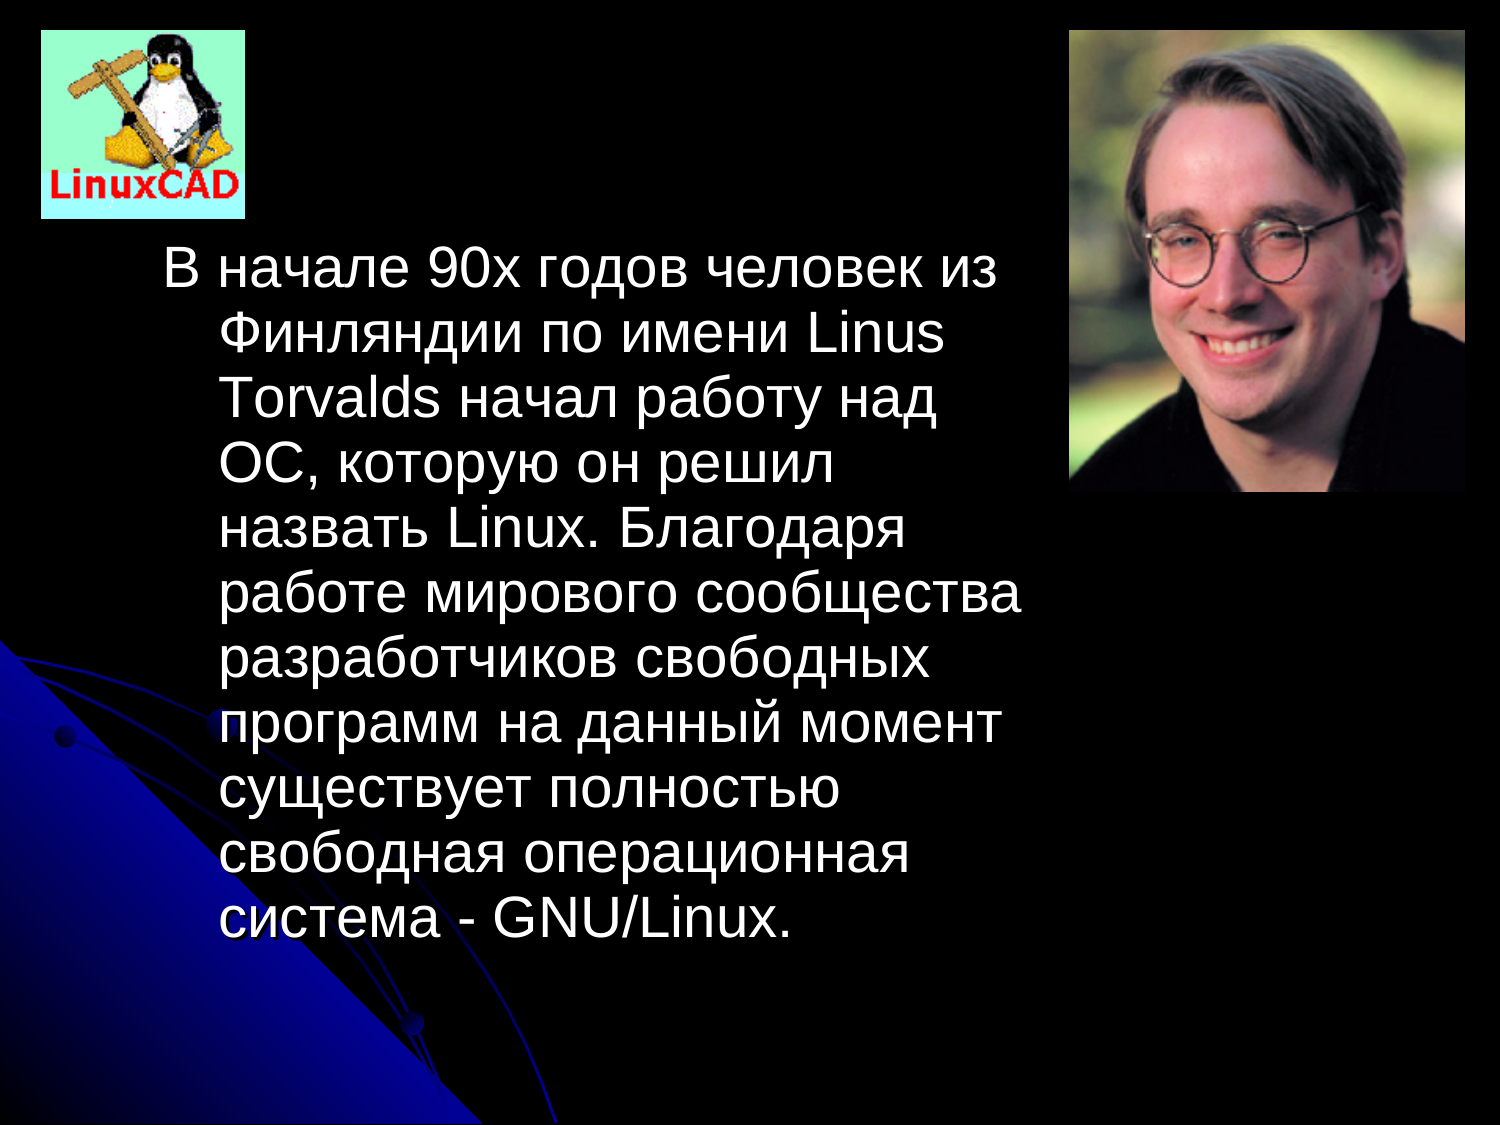

# В начале 90x годов человек из Финляндии по имени Linus Torvalds начал работу над ОС, которую он решил назвать Linux. Благодаря работе мирового сообщества разработчиков свободных программ на данный момент существует полностью свободная операционная система - GNU/Linux.